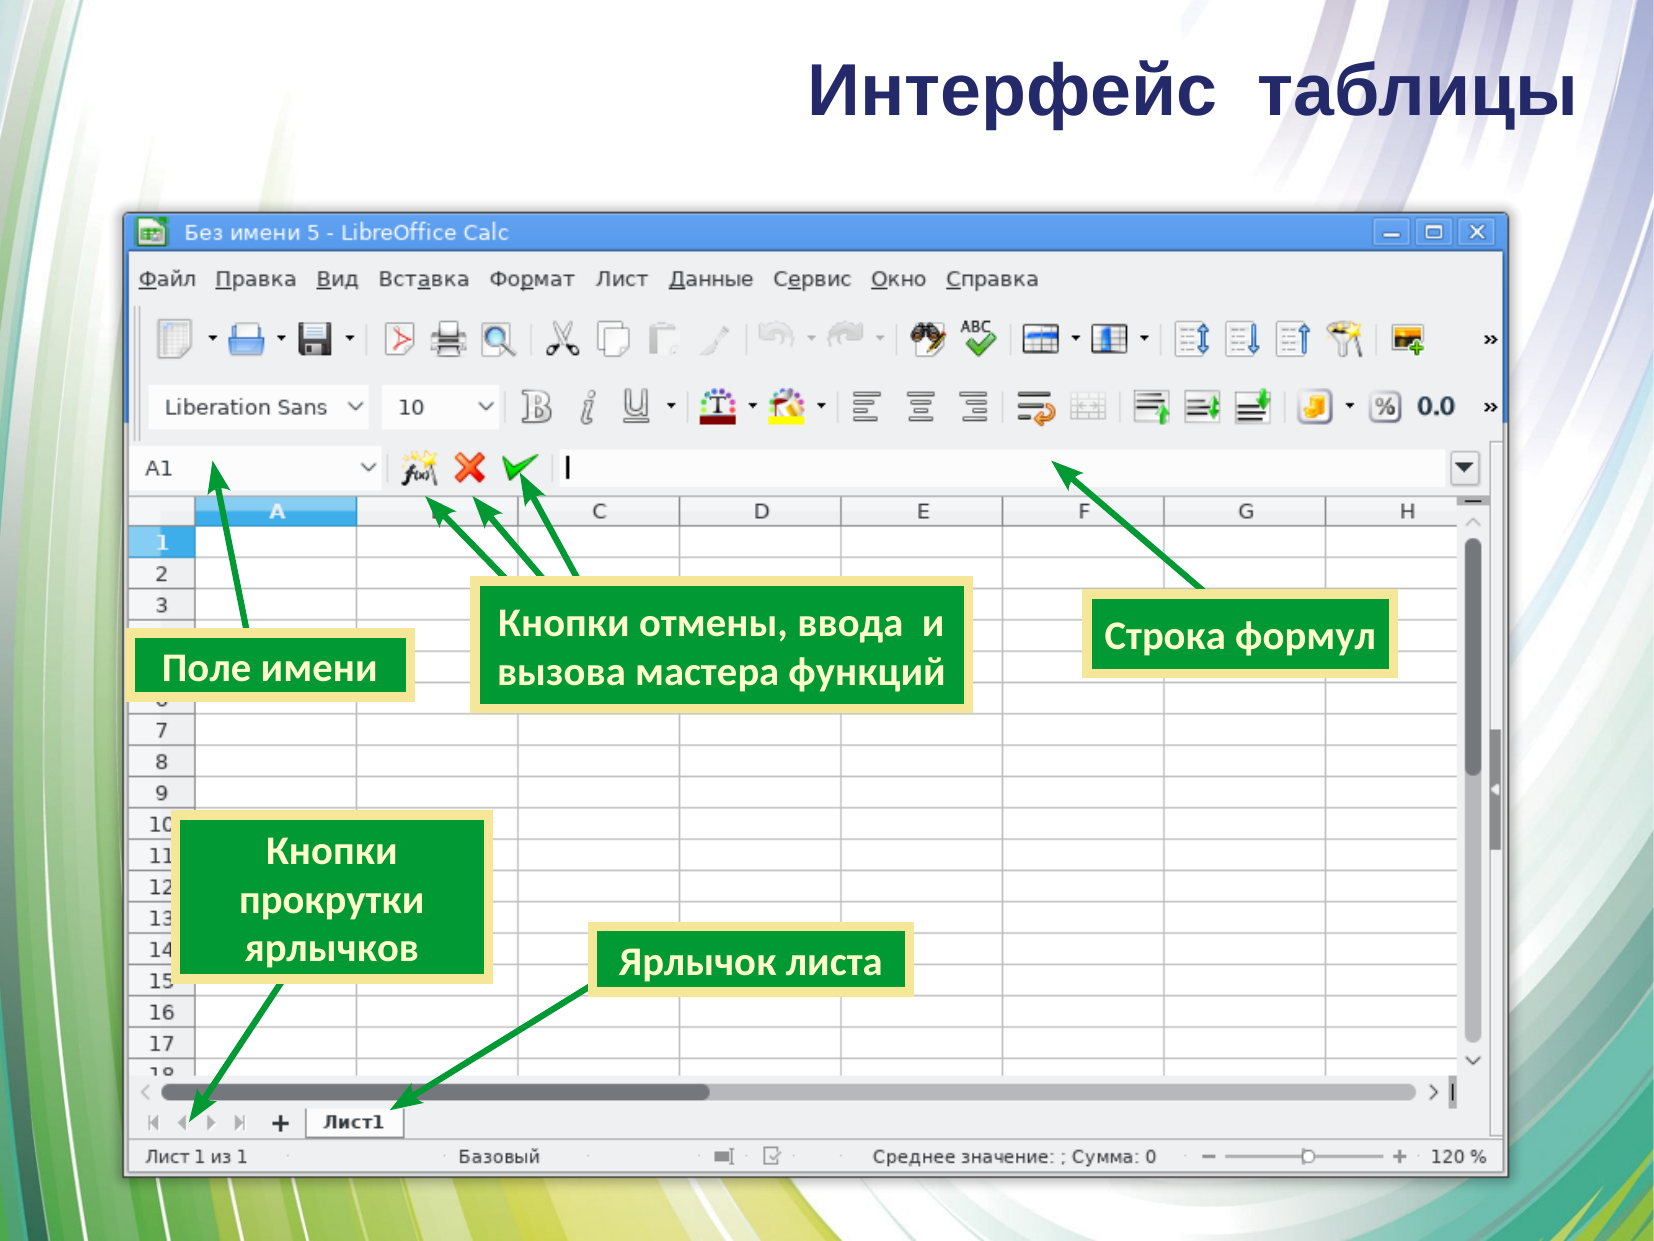

Интерфейс таблицы
Кнопки отмены, ввода и вызова мастера функций
Строка формул
Поле имени
Кнопки прокрутки ярлычков
Ярлычок листа